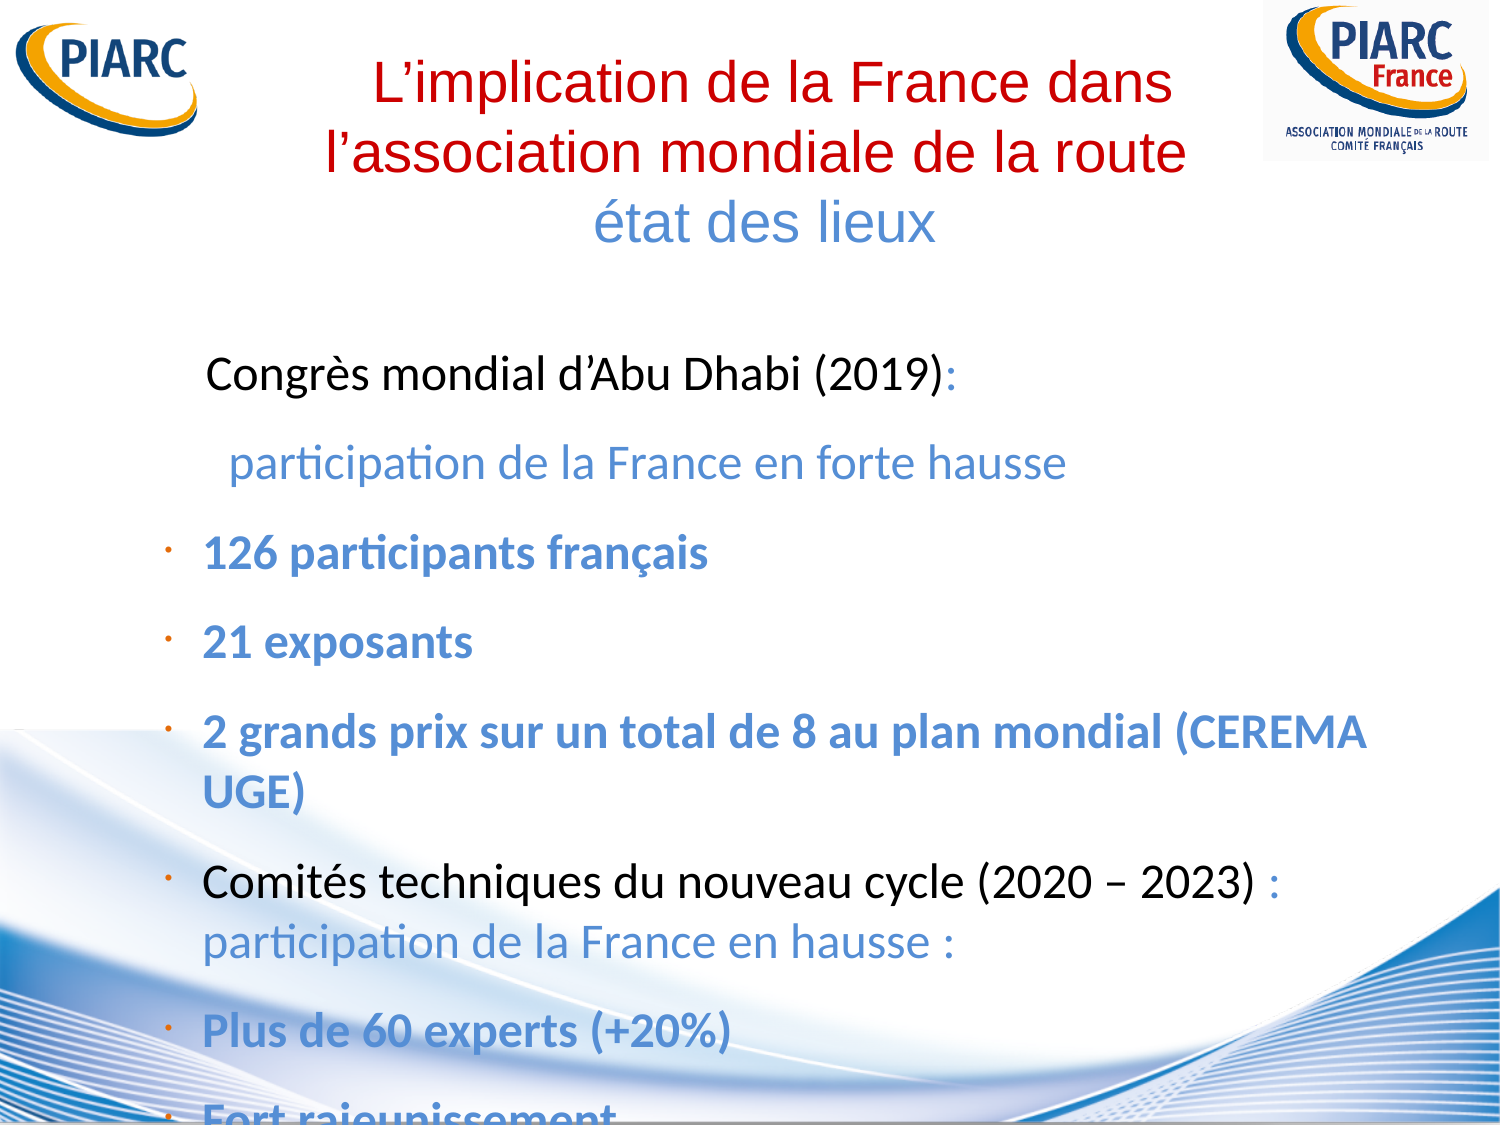

# L’implication de la France dans l’association mondiale de la route état des lieux
 Congrès mondial d’Abu Dhabi (2019):
 participation de la France en forte hausse
126 participants français
21 exposants
2 grands prix sur un total de 8 au plan mondial (CEREMA UGE)
Comités techniques du nouveau cycle (2020 – 2023) : participation de la France en hausse :
Plus de 60 experts (+20%)
Fort rajeunissement